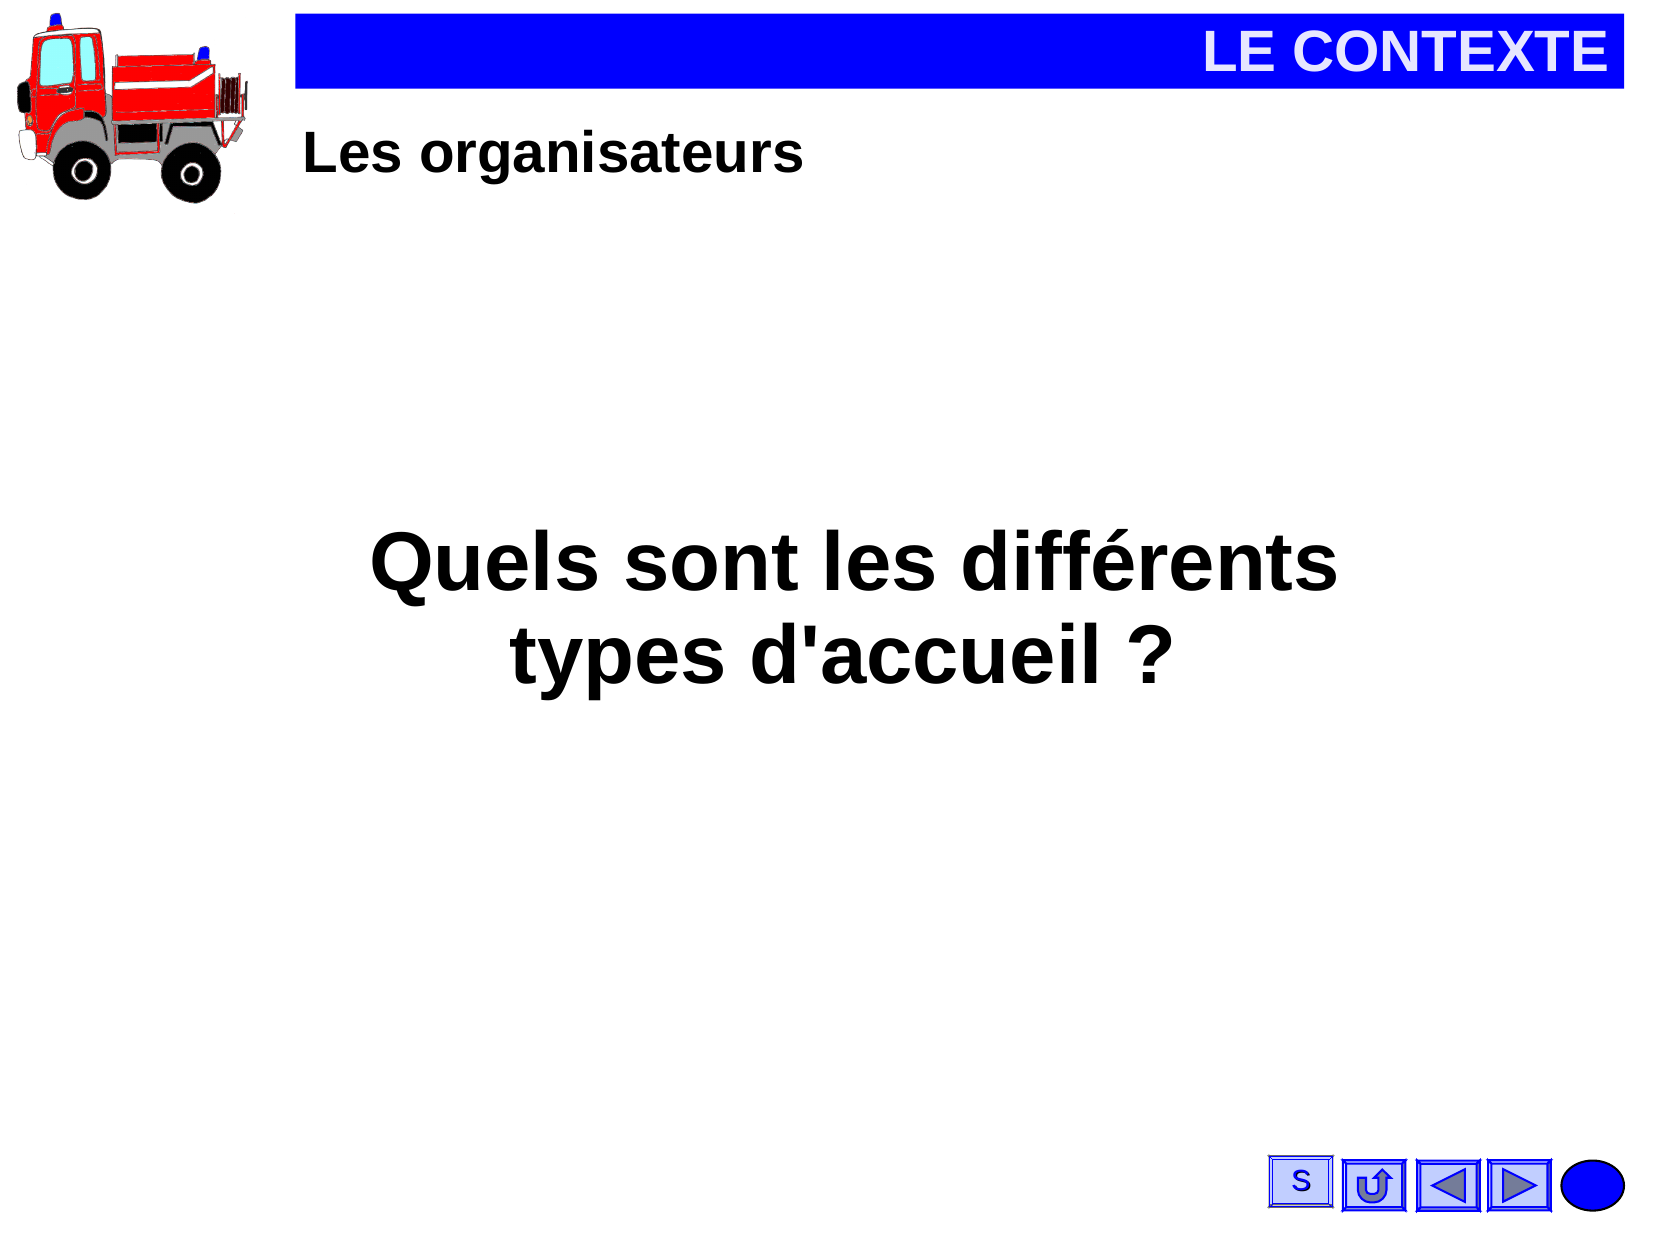

LE CONTEXTE
Les organisateurs
# Quels sont les différents types d'accueil ?